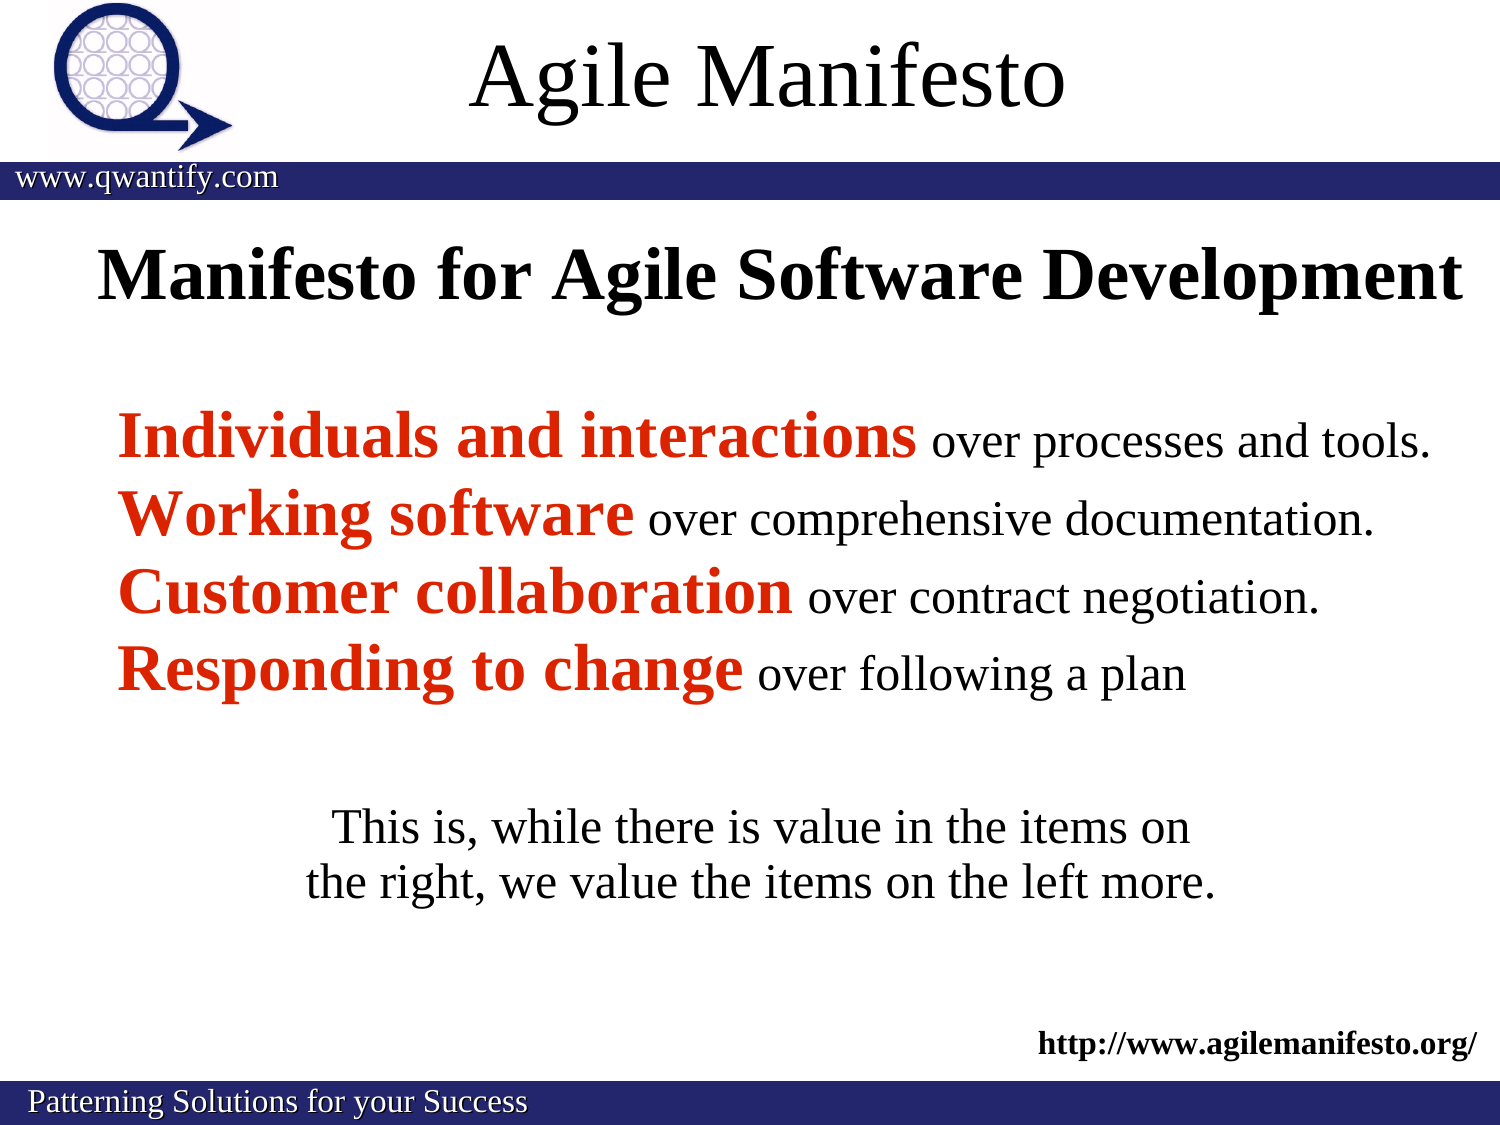

# Agile Manifesto
Manifesto for Agile Software Development
Individuals and interactions over processes and tools.
Working software over comprehensive documentation.
Customer collaboration over contract negotiation.
Responding to change over following a plan
This is, while there is value in the items on the right, we value the items on the left more.
http://www.agilemanifesto.org/